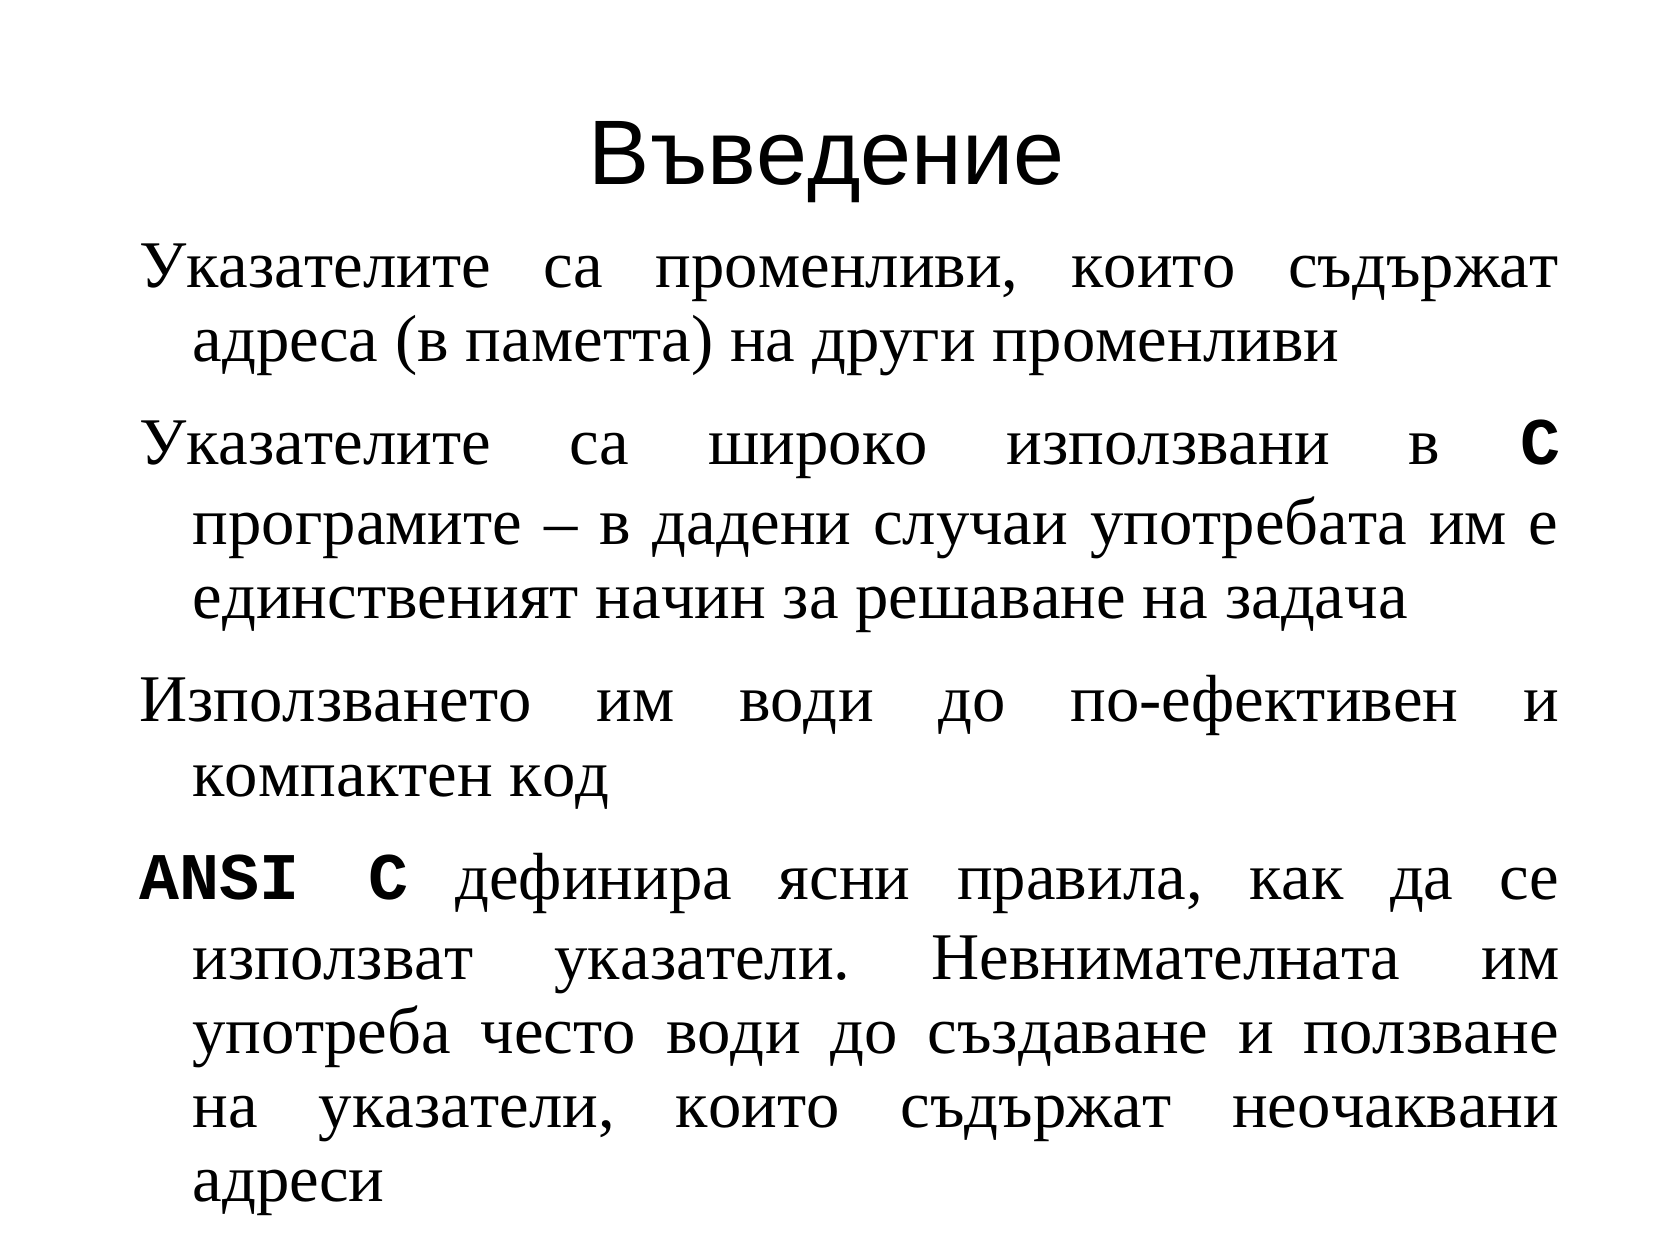

# Въведение
Указателите са променливи, които съдържат адреса (в паметта) на други променливи
Указателите са широко използвани в С програмите – в дадени случаи употребата им е единственият начин за решаване на задача
Използването им води до по-ефективен и компактен код
ANSI С дефинира ясни правила, как да се използват указатели. Невнимателната им употреба често води до създаване и ползване на указатели, които съдържат неочаквани адреси